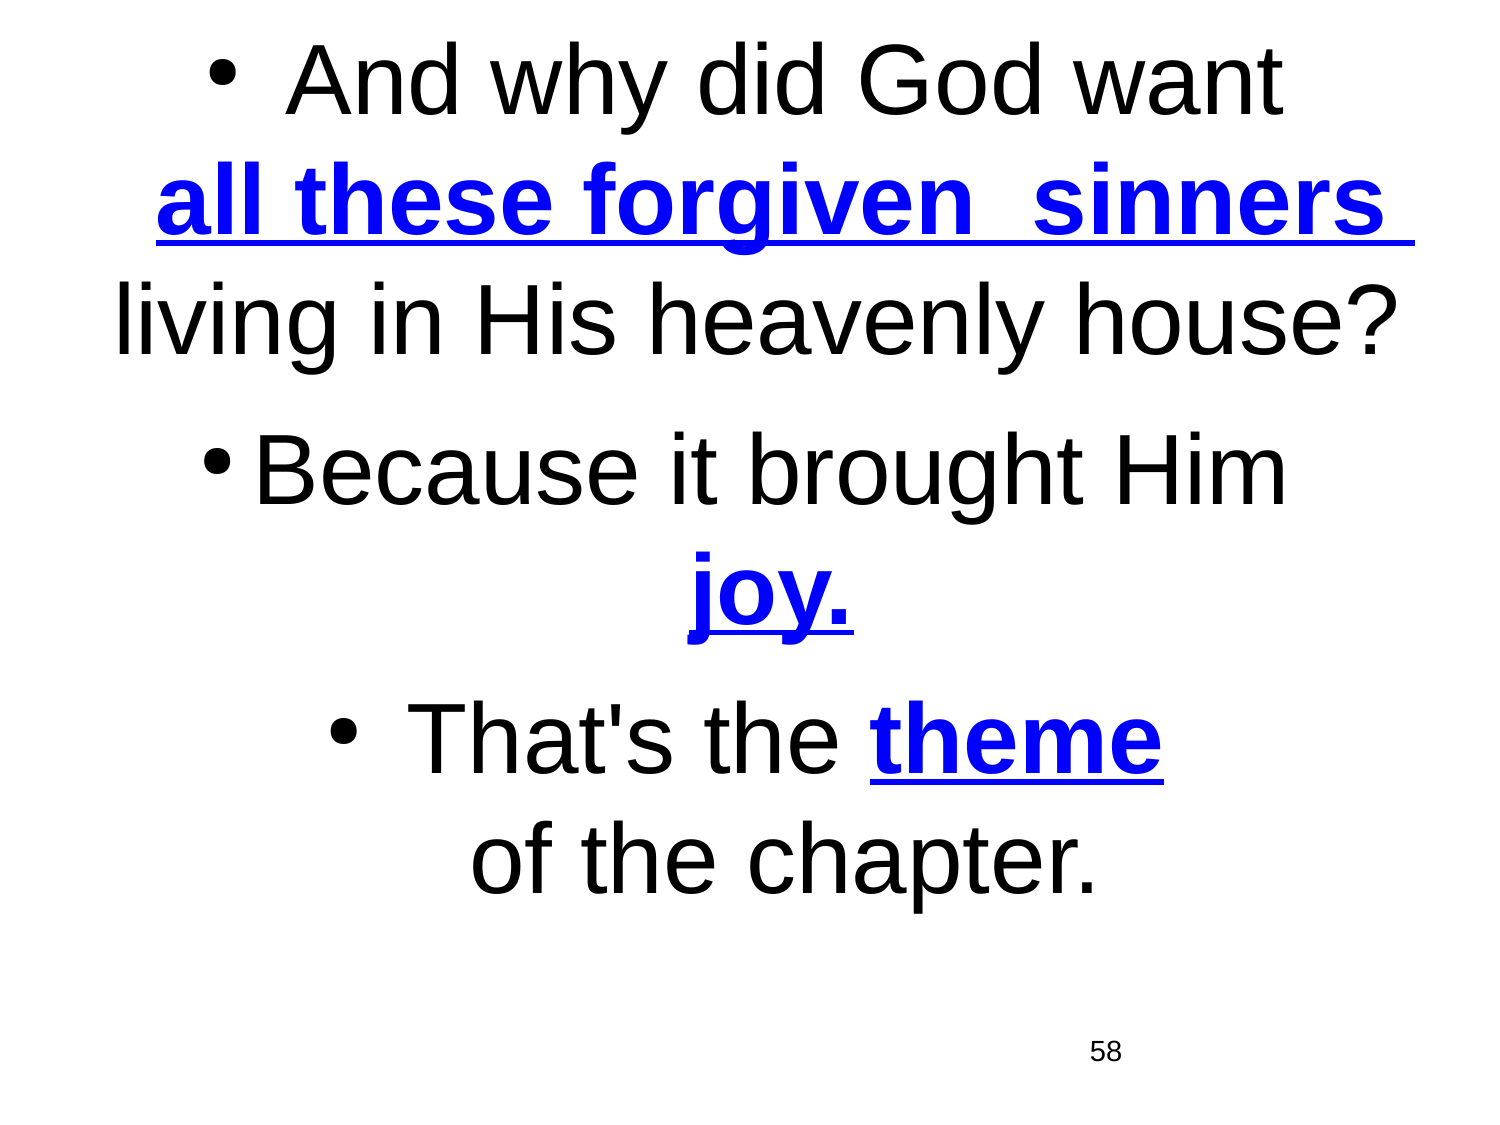

# And why did God want all these forgiven sinners living in His heavenly house?
Because it brought Him
joy.
 That's the theme
of the chapter.
58